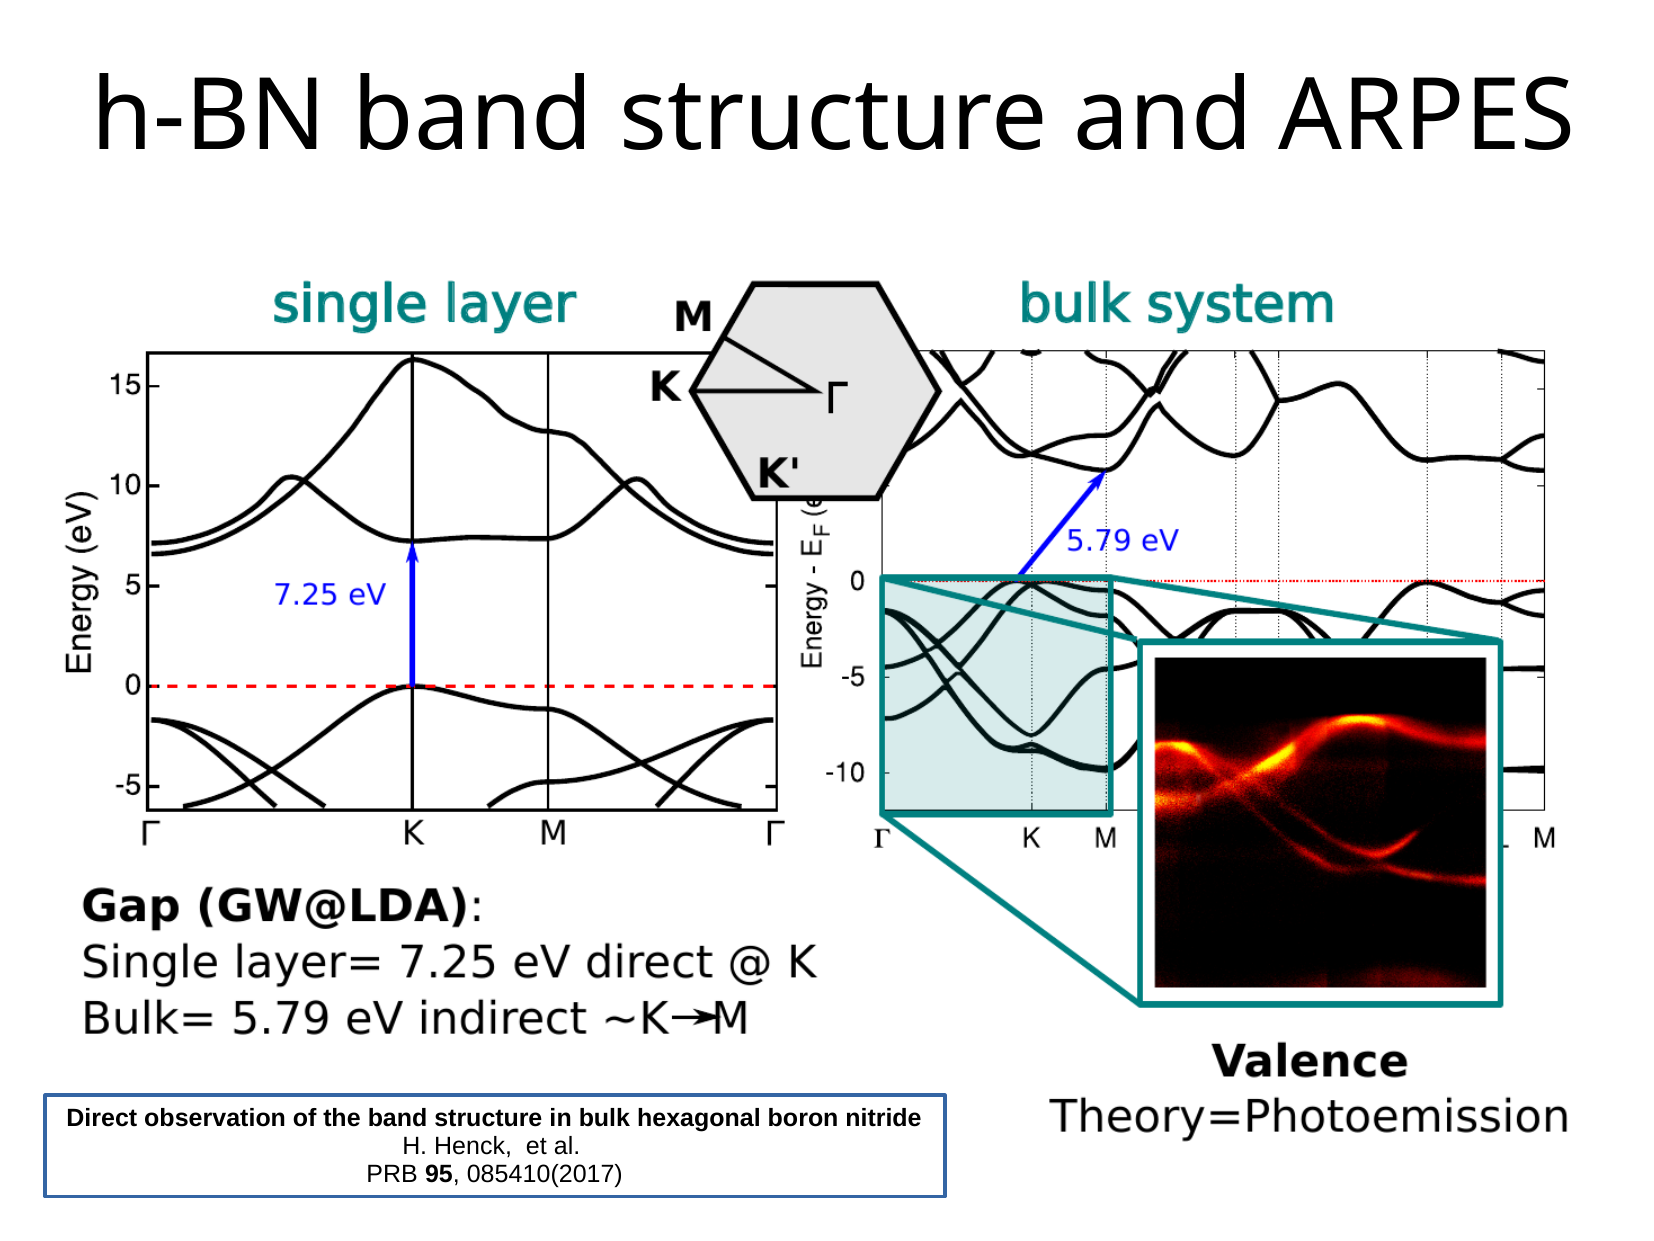

# h-BN band structure and ARPES
Direct observation of the band structure in bulk hexagonal boron nitride
H. Henck, et al.
PRB 95, 085410(2017)